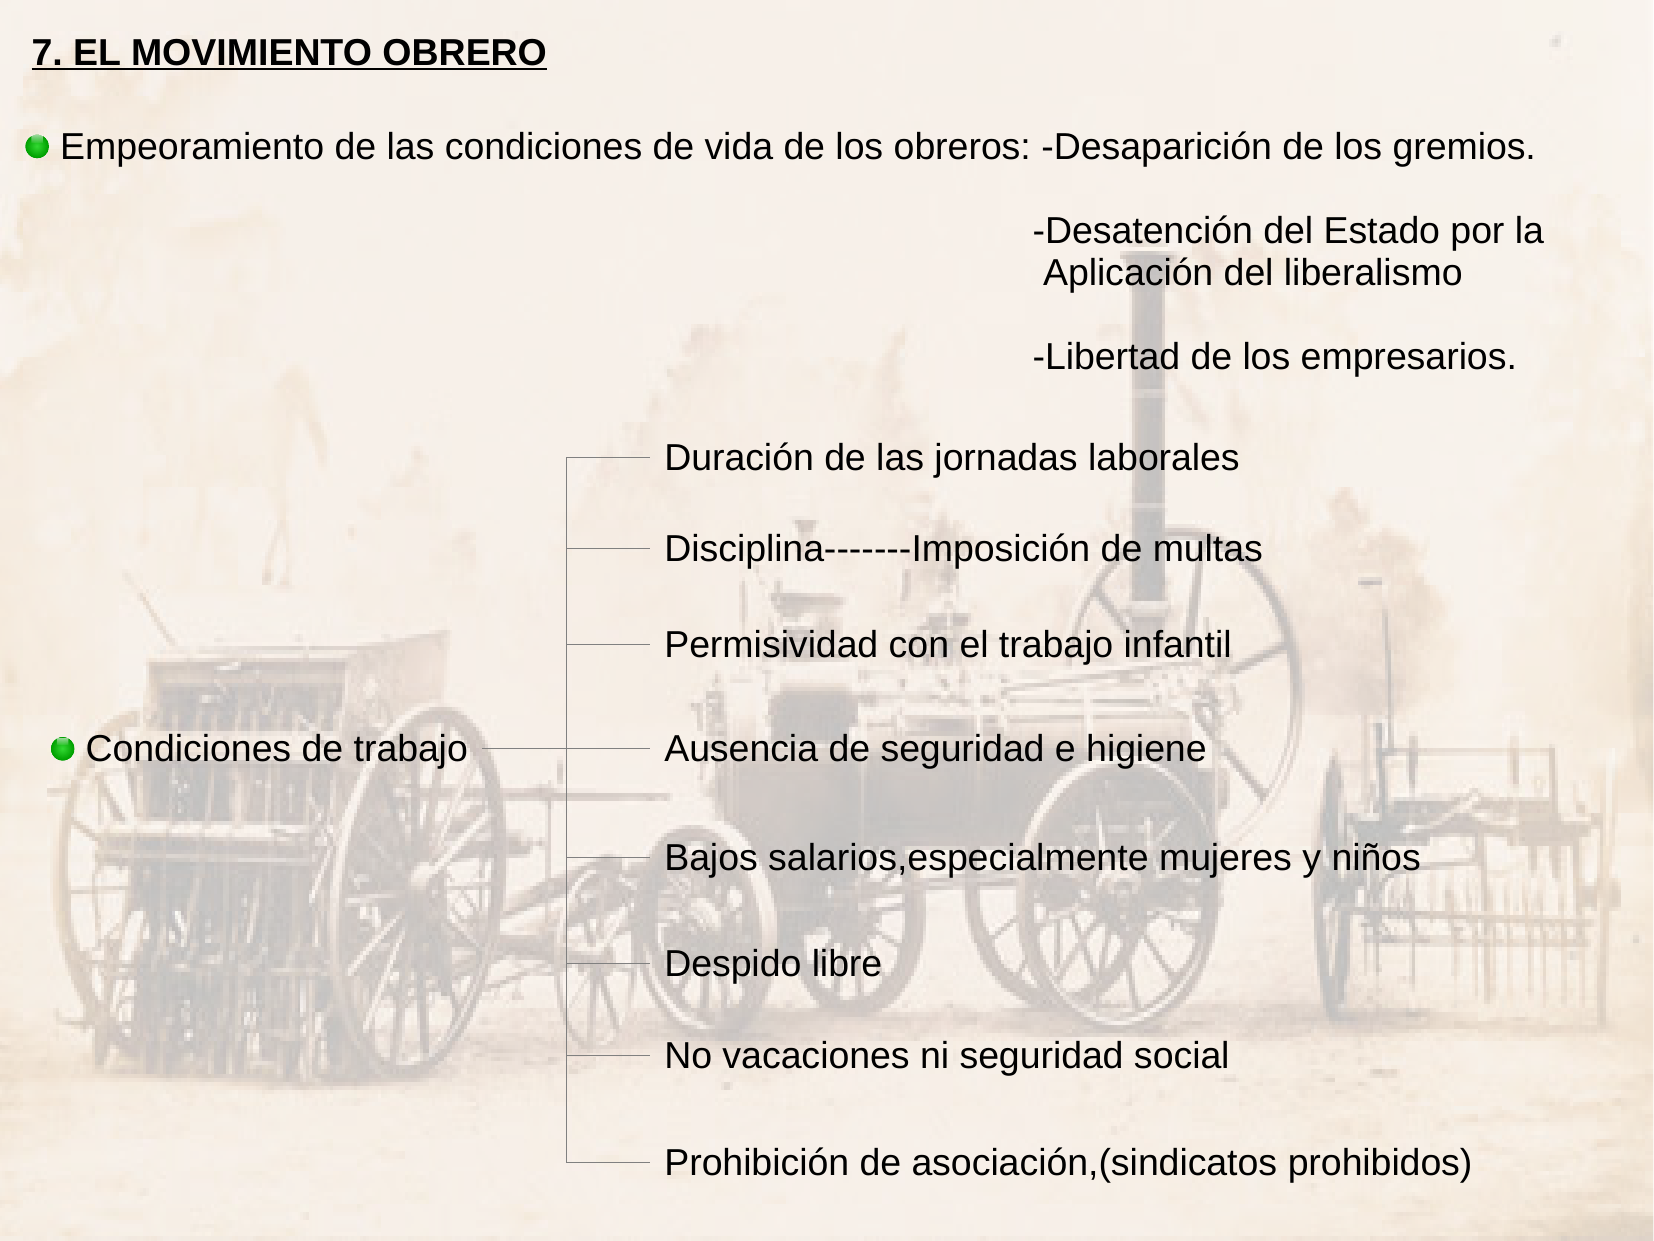

7. EL MOVIMIENTO OBRERO
Empeoramiento de las condiciones de vida de los obreros: -Desaparición de los gremios.
 -Desatención del Estado por la
 Aplicación del liberalismo
 -Libertad de los empresarios.
Duración de las jornadas laborales
Disciplina-------Imposición de multas
Permisividad con el trabajo infantil
Condiciones de trabajo
Ausencia de seguridad e higiene
Bajos salarios,especialmente mujeres y niños
Despido libre
No vacaciones ni seguridad social
Prohibición de asociación,(sindicatos prohibidos)